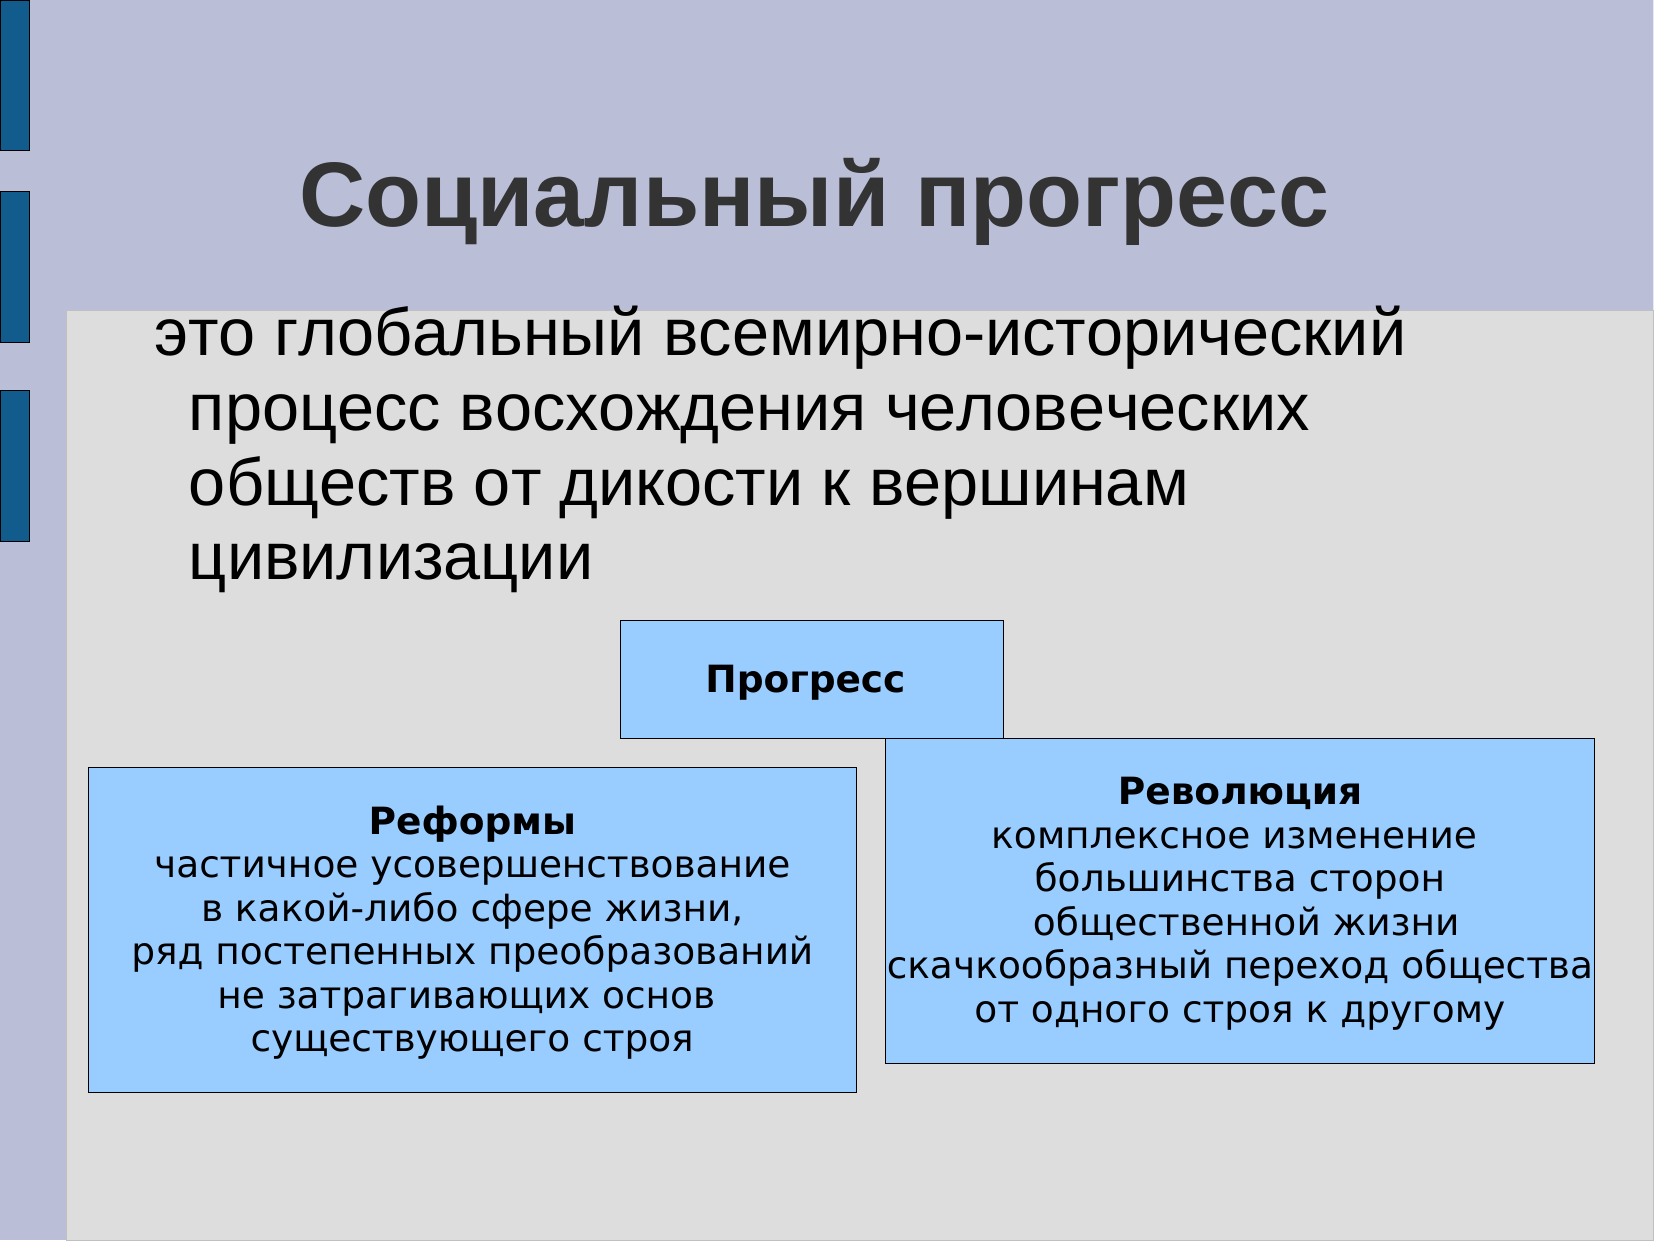

# Социальный прогресс
 это глобальный всемирно-исторический процесс восхождения человеческих обществ от дикости к вершинам цивилизации
Прогресс
Революция
комплексное изменение
большинства сторон
 общественной жизни
скачкообразный переход общества
от одного строя к другому
Реформы
частичное усовершенствование
 в какой-либо сфере жизни,
ряд постепенных преобразований
не затрагивающих основ
существующего строя